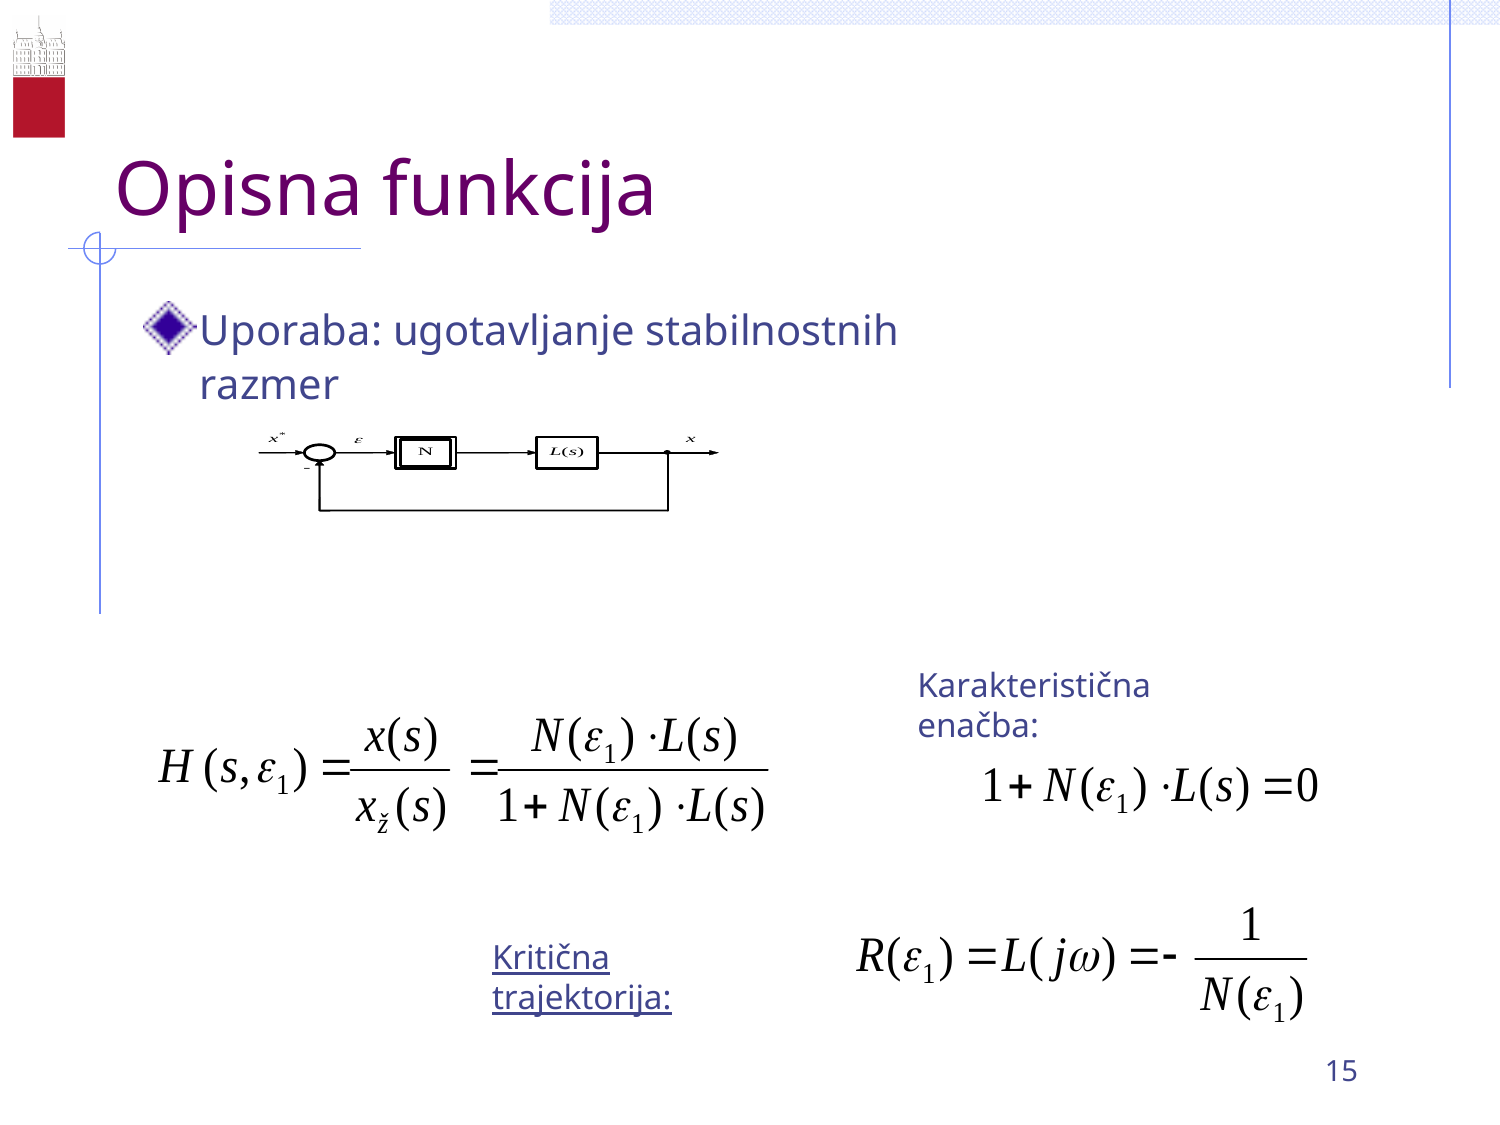

Opisna funkcija
# Uporaba: ugotavljanje stabilnostnih razmer
Karakteristična enačba:
Kritična trajektorija: